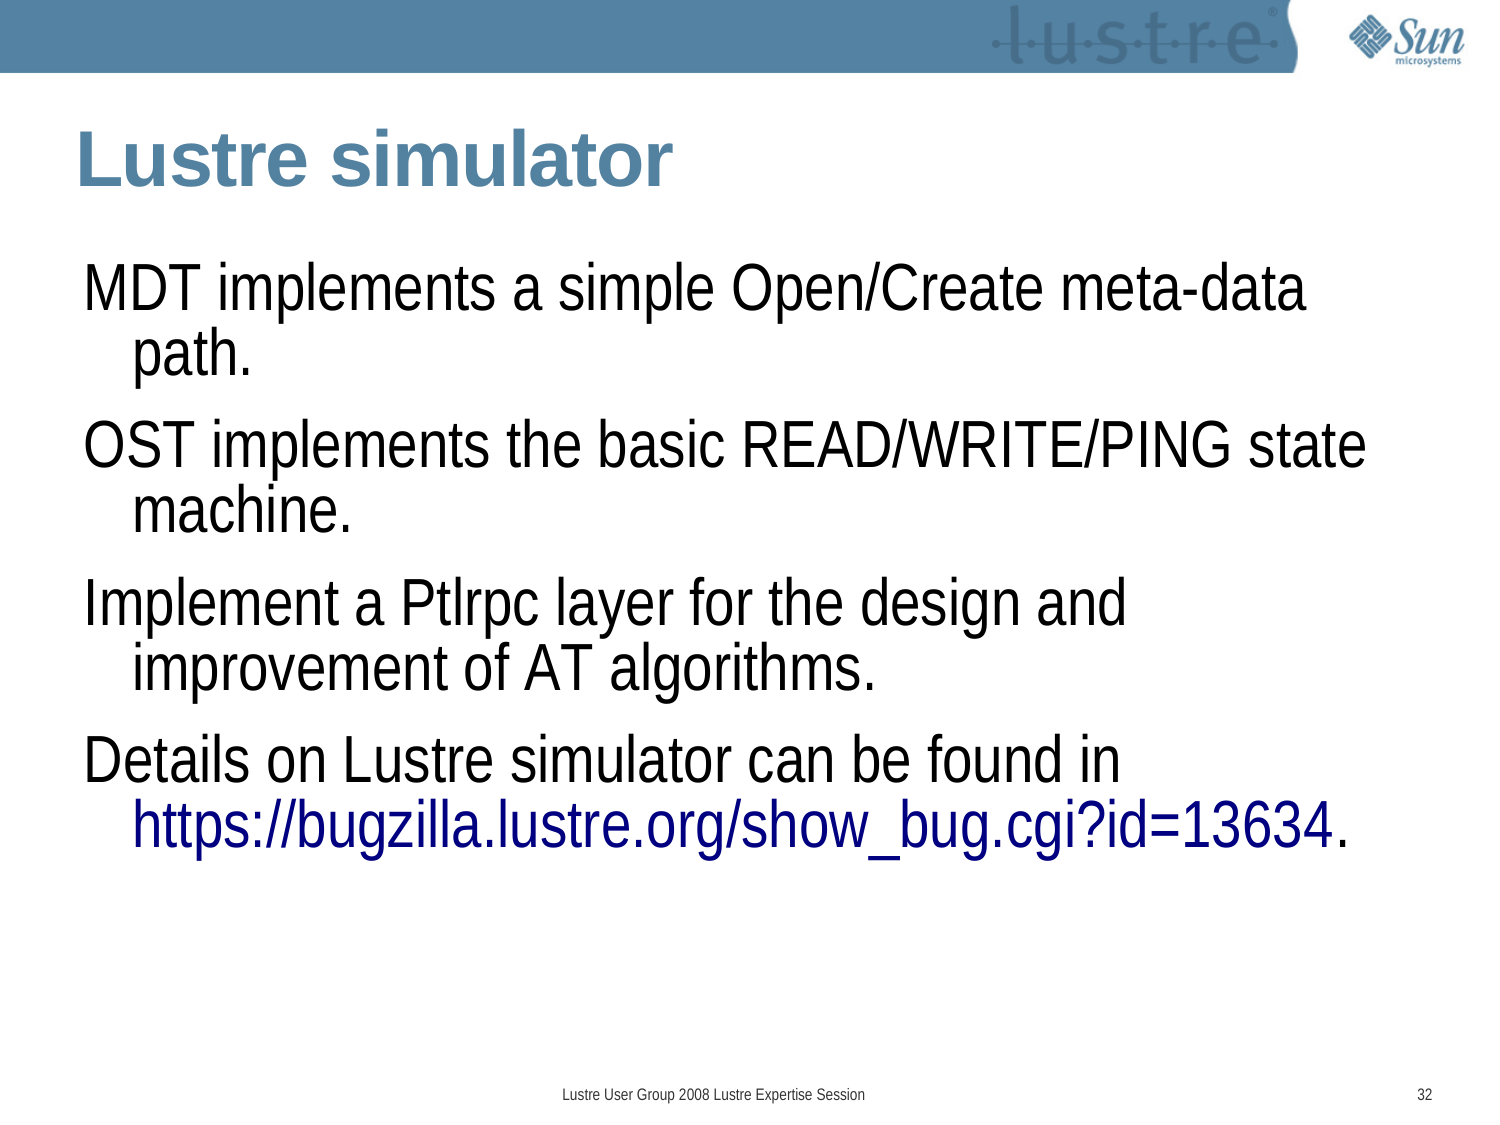

# Lustre simulator
MDT implements a simple Open/Create meta-data path.
OST implements the basic READ/WRITE/PING state machine.
Implement a Ptlrpc layer for the design and improvement of AT algorithms.
Details on Lustre simulator can be found in https://bugzilla.lustre.org/show_bug.cgi?id=13634.